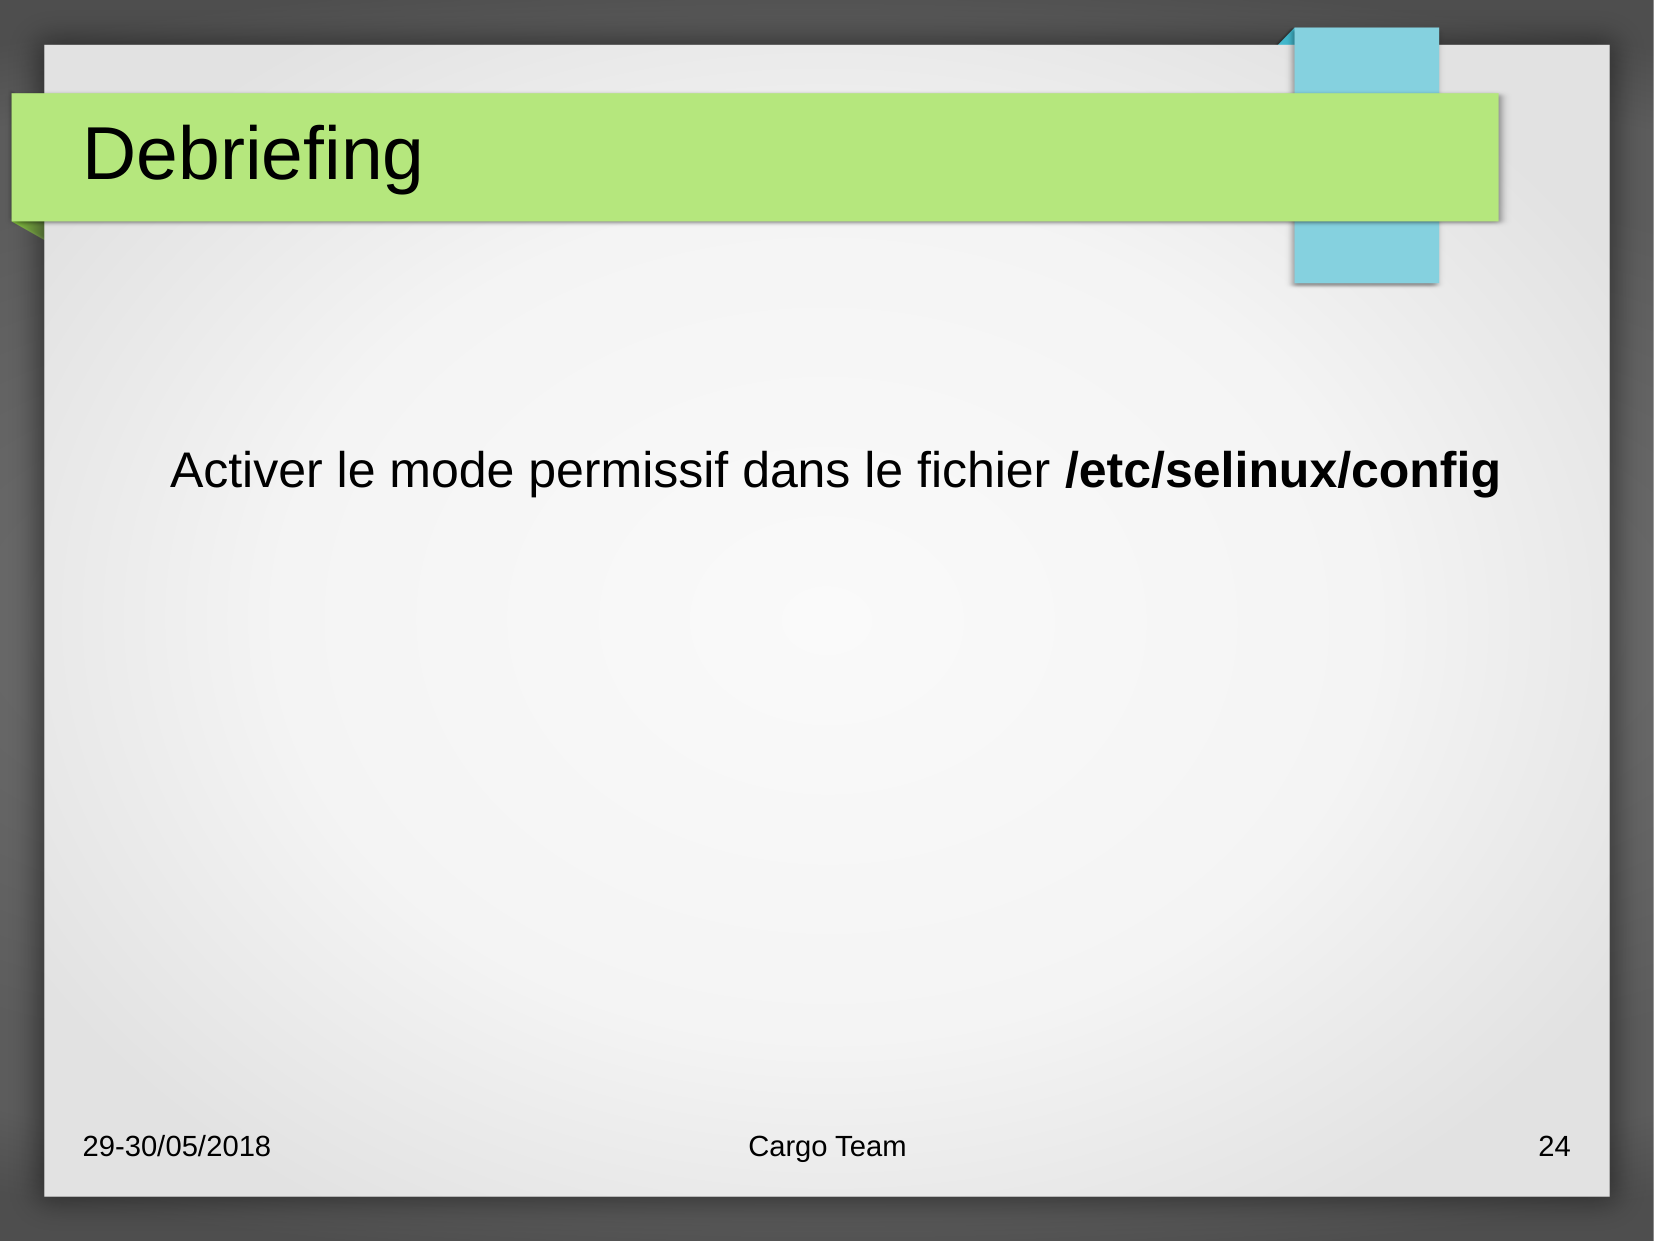

# Debriefing
Activer le mode permissif dans le fichier /etc/selinux/config
29-30/05/2018
Cargo Team
24